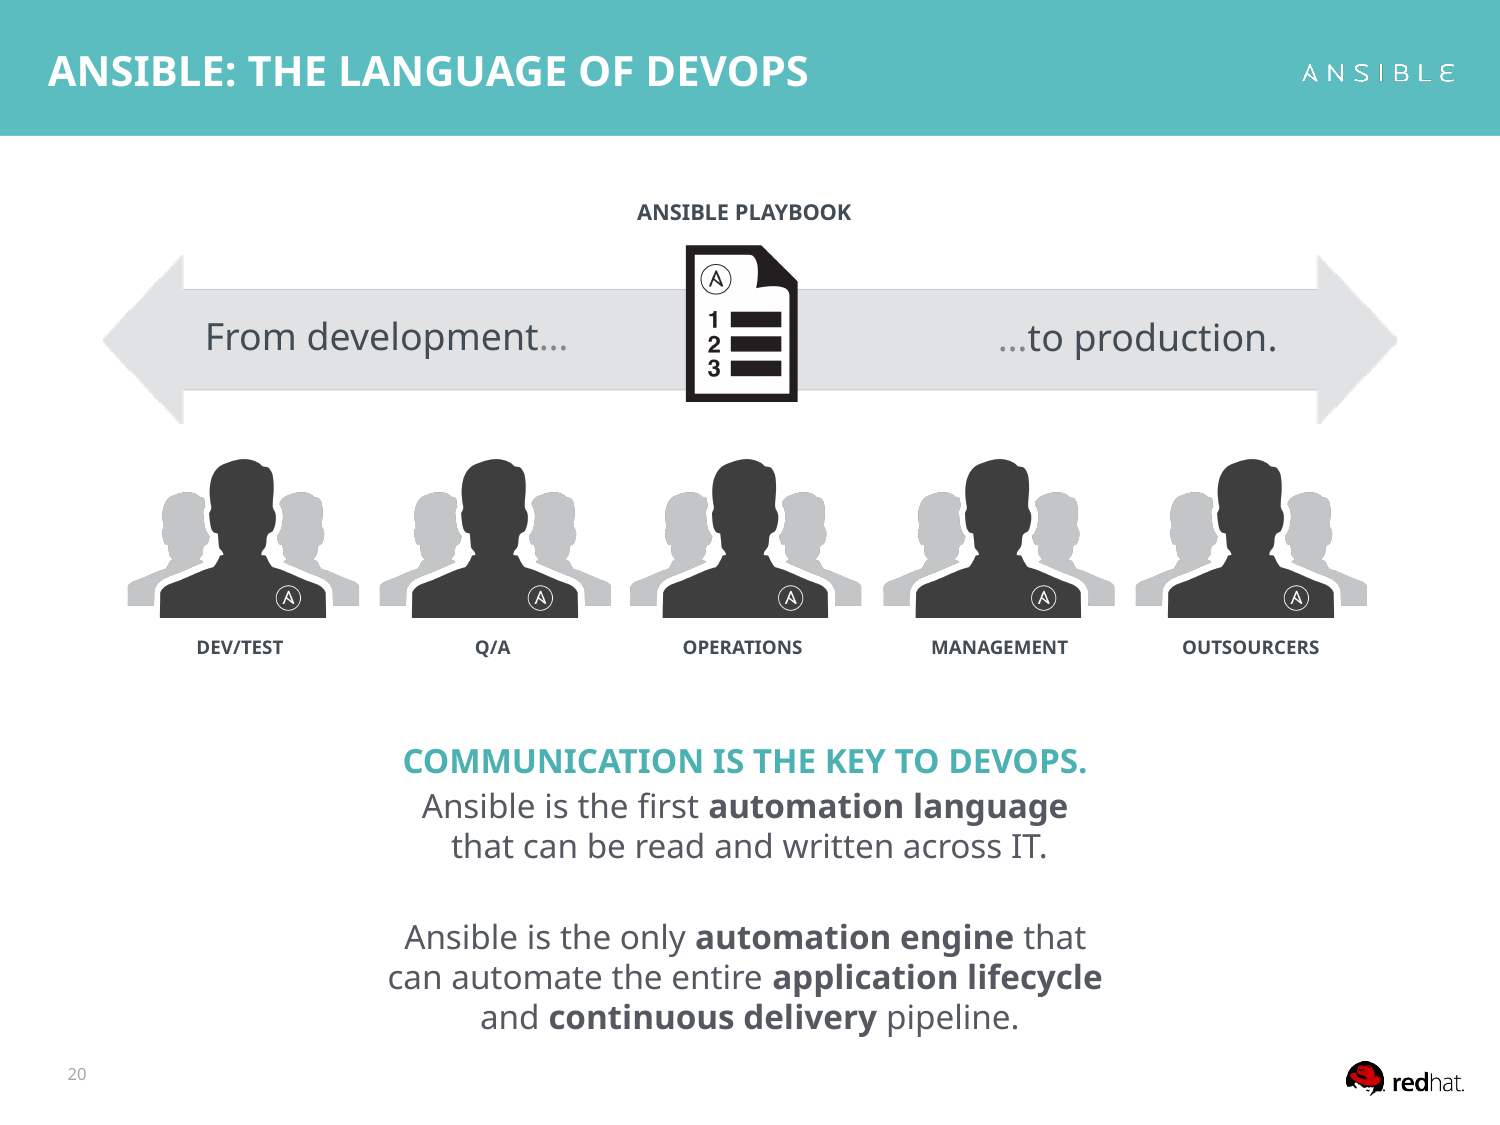

# ANSIBLE: THE LANGUAGE OF DEVOPS
ANSIBLE PLAYBOOK
From development…
…to production.
Q/A
OPERATIONS
MANAGEMENT
OUTSOURCERS
DEV/TEST
COMMUNICATION IS THE KEY TO DEVOPS.
Ansible is the first automation language
that can be read and written across IT.
Ansible is the only automation engine that
can automate the entire application lifecycle
and continuous delivery pipeline.